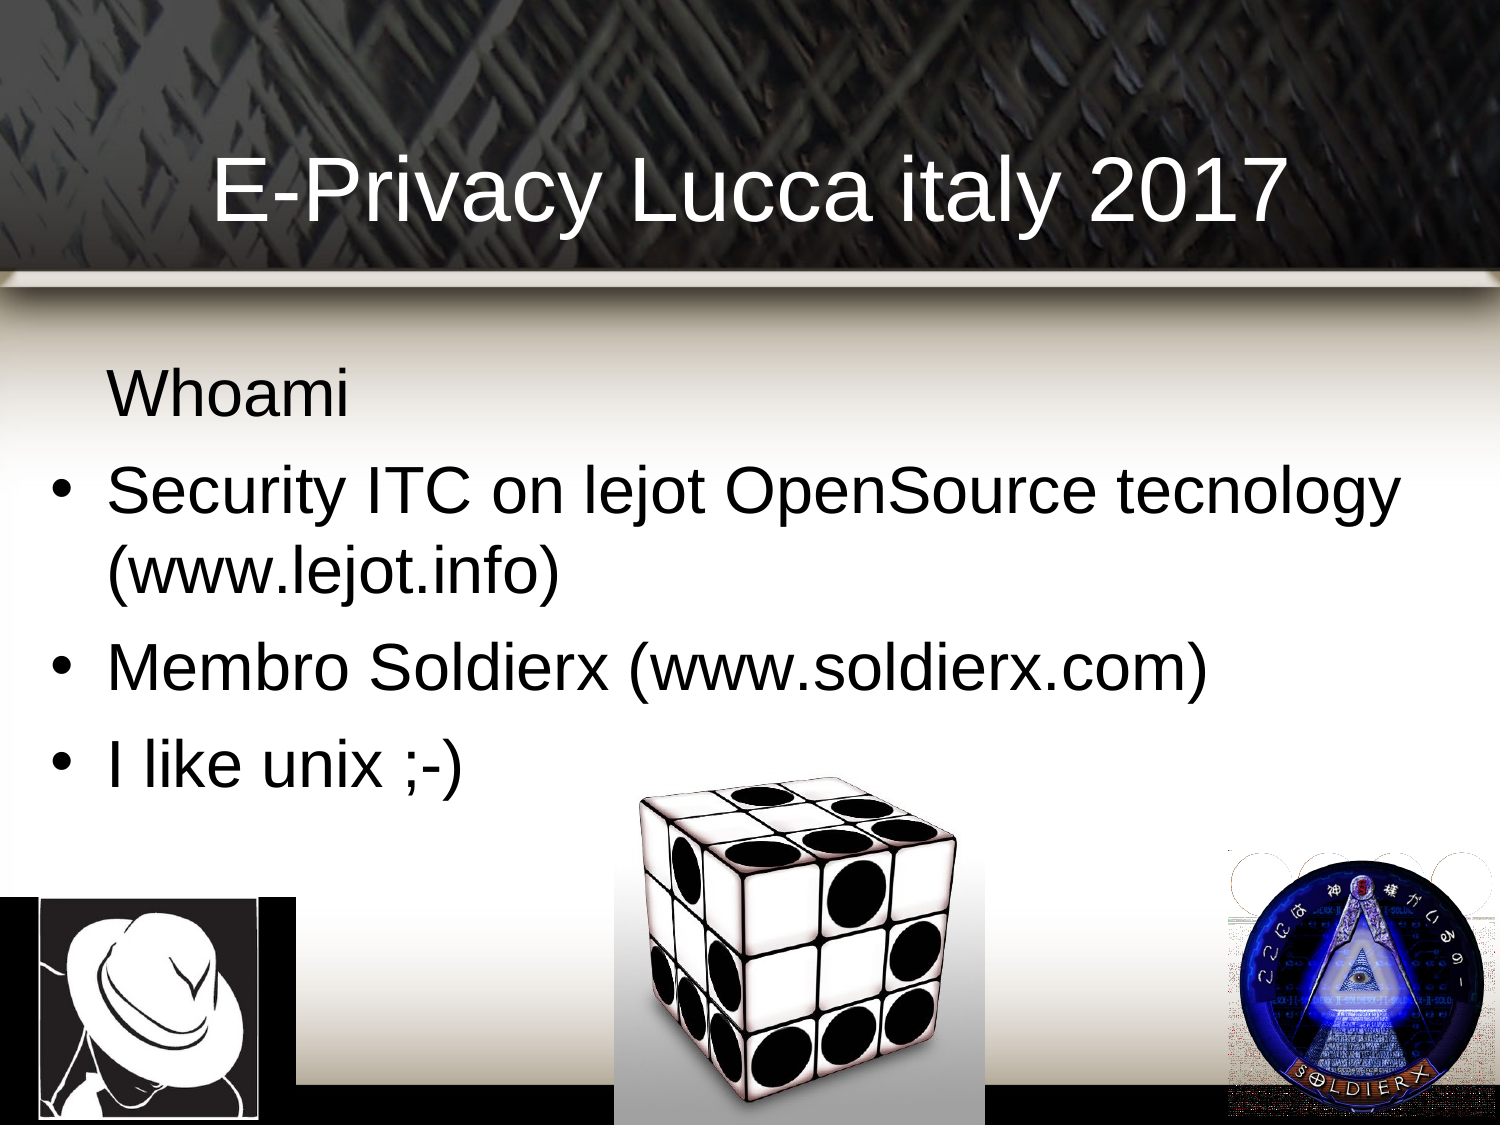

# E-Privacy Lucca italy 2017
Whoami
Security ITC on lejot OpenSource tecnology (www.lejot.info)
Membro Soldierx (www.soldierx.com)
I like unix ;-)